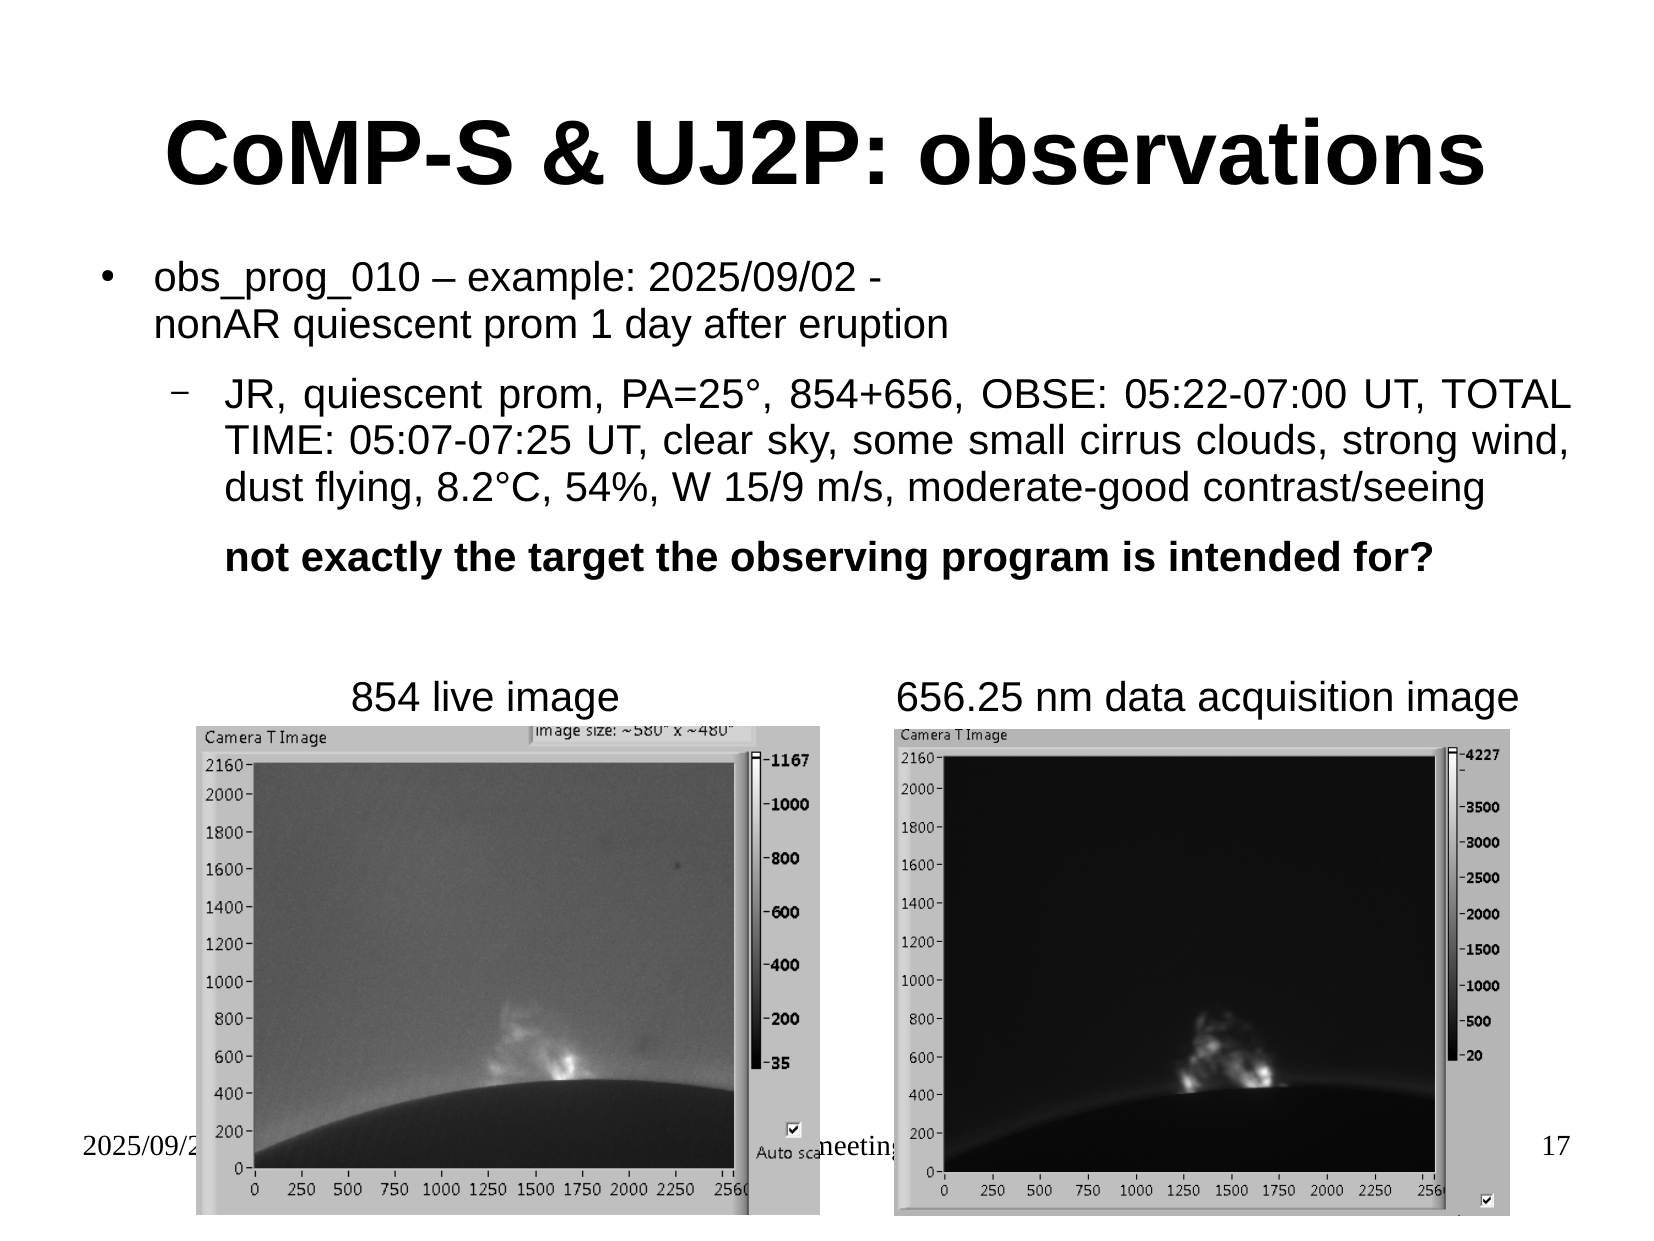

# CoMP-S & UJ2P: observations
obs_prog_010 – example: 2025/09/02 - nonAR quiescent prom 1 day after eruption
JR, quiescent prom, PA=25°, 854+656, OBSE: 05:22-07:00 UT, TOTAL TIME: 05:07-07:25 UT, clear sky, some small cirrus clouds, strong wind, dust flying, 8.2°C, 54%, W 15/9 m/s, moderate-good contrast/seeing
not exactly the target the observing program is intended for?
 854 live image 656.25 nm data acquisition image
2025/09/23
LSO meeting
17